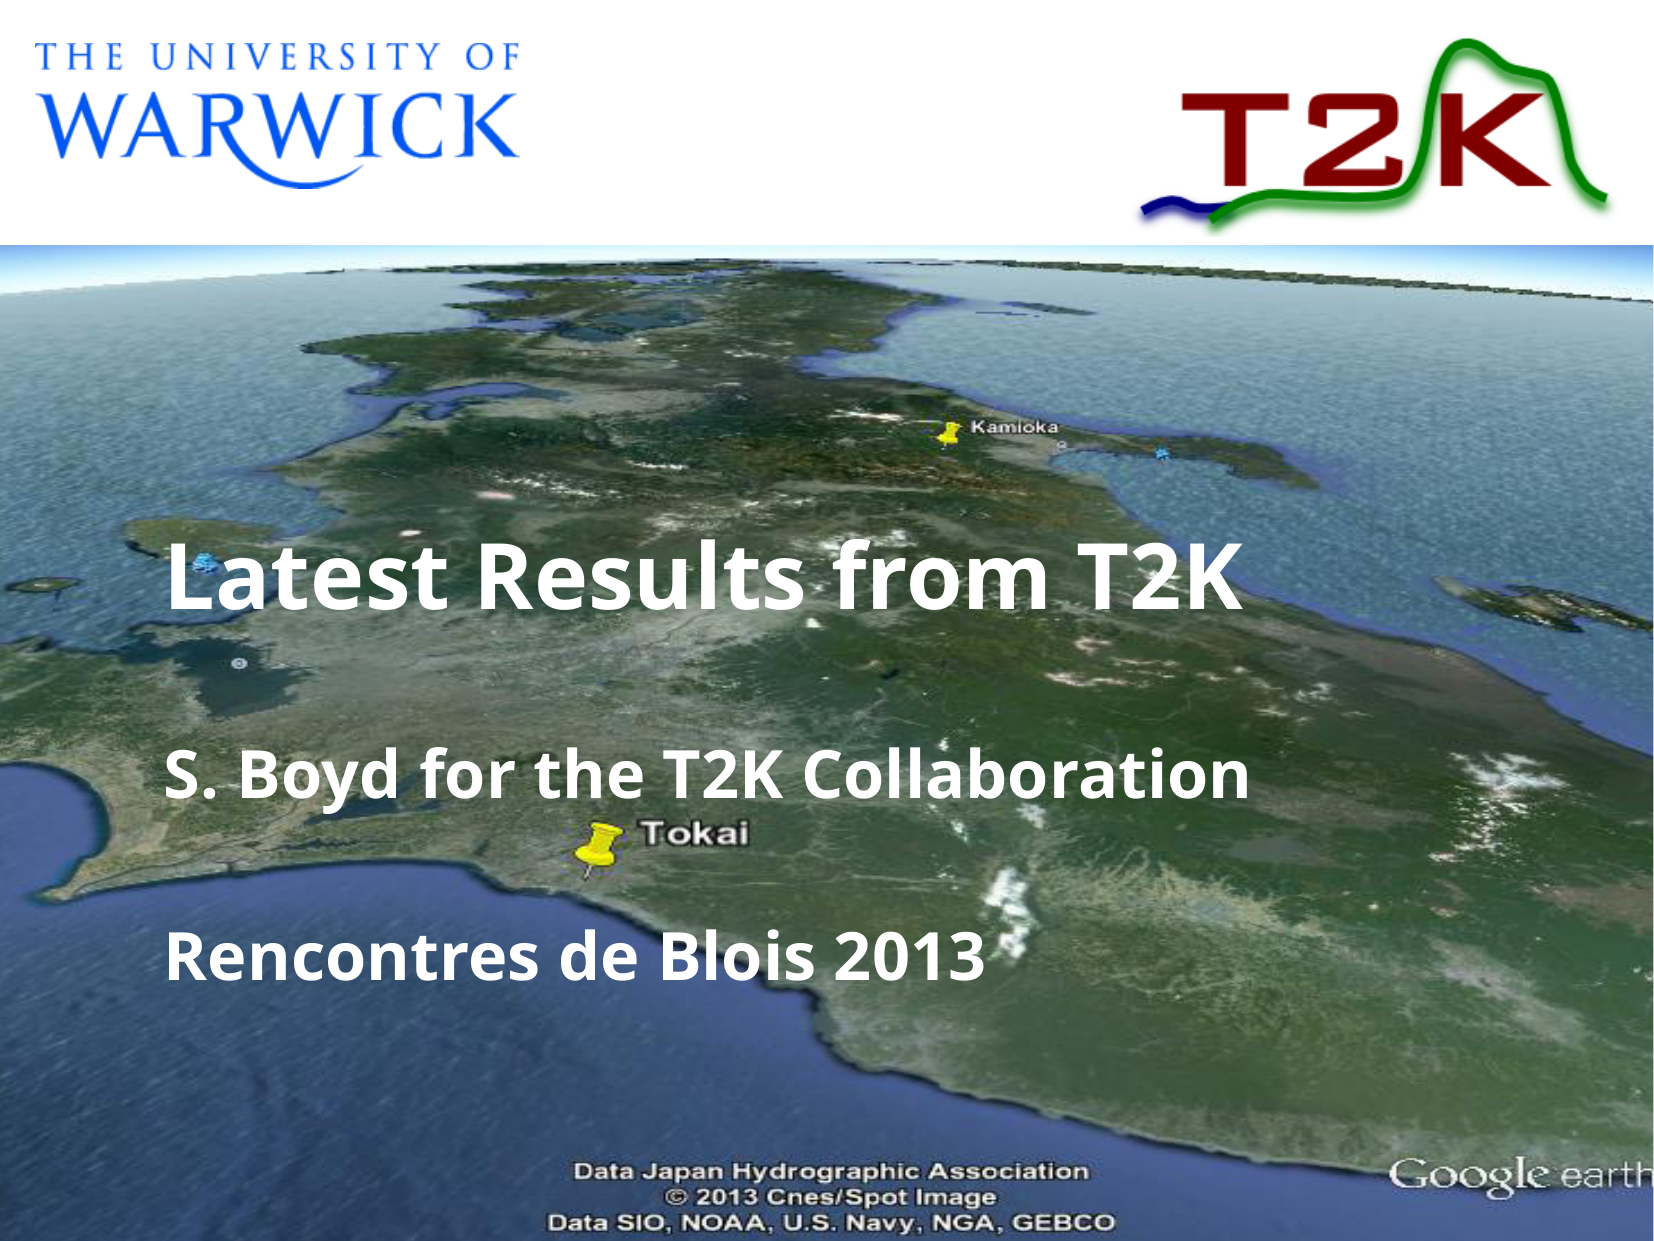

#
Latest Results from T2K
S. Boyd for the T2K Collaboration
Rencontres de Blois 2013